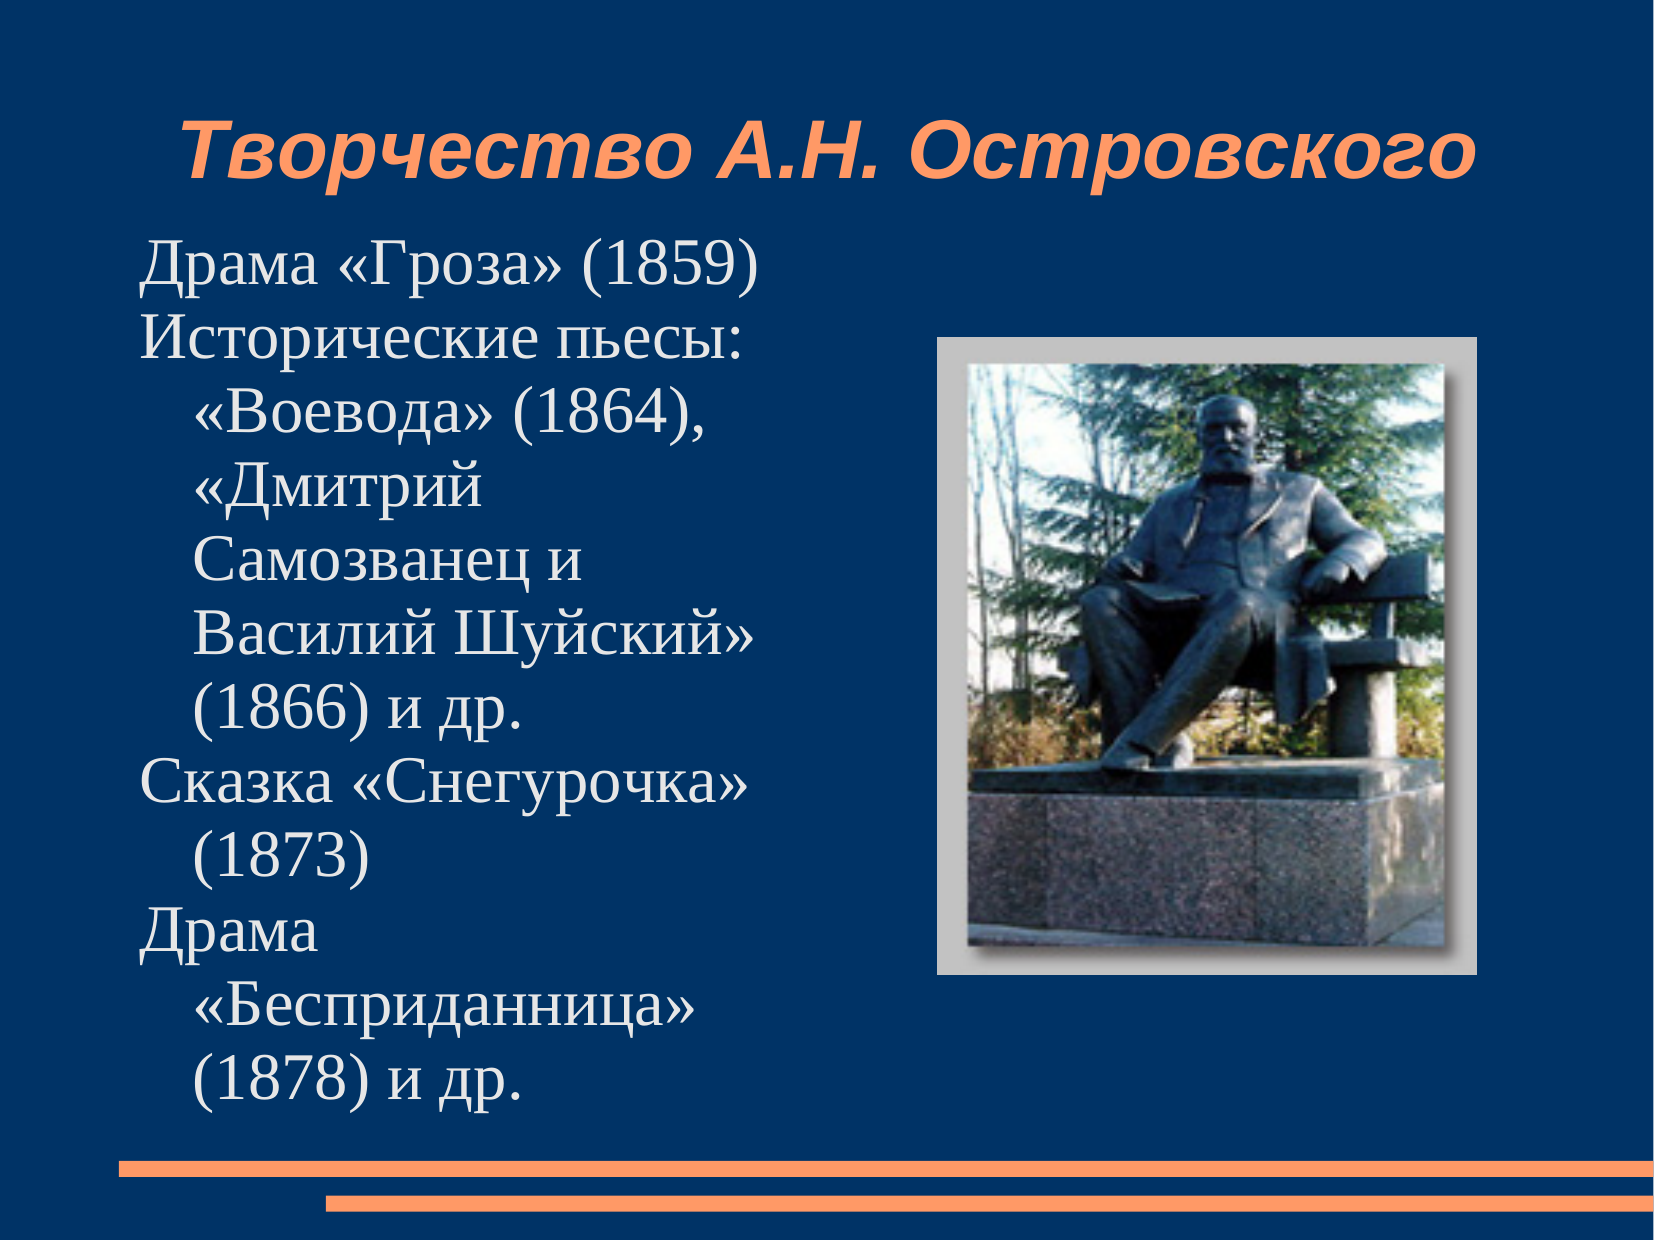

# Творчество А.Н. Островского
Драма «Гроза» (1859)
Исторические пьесы: «Воевода» (1864), «Дмитрий Самозванец и Василий Шуйский» (1866) и др.
Сказка «Снегурочка» (1873)
Драма «Бесприданница» (1878) и др.